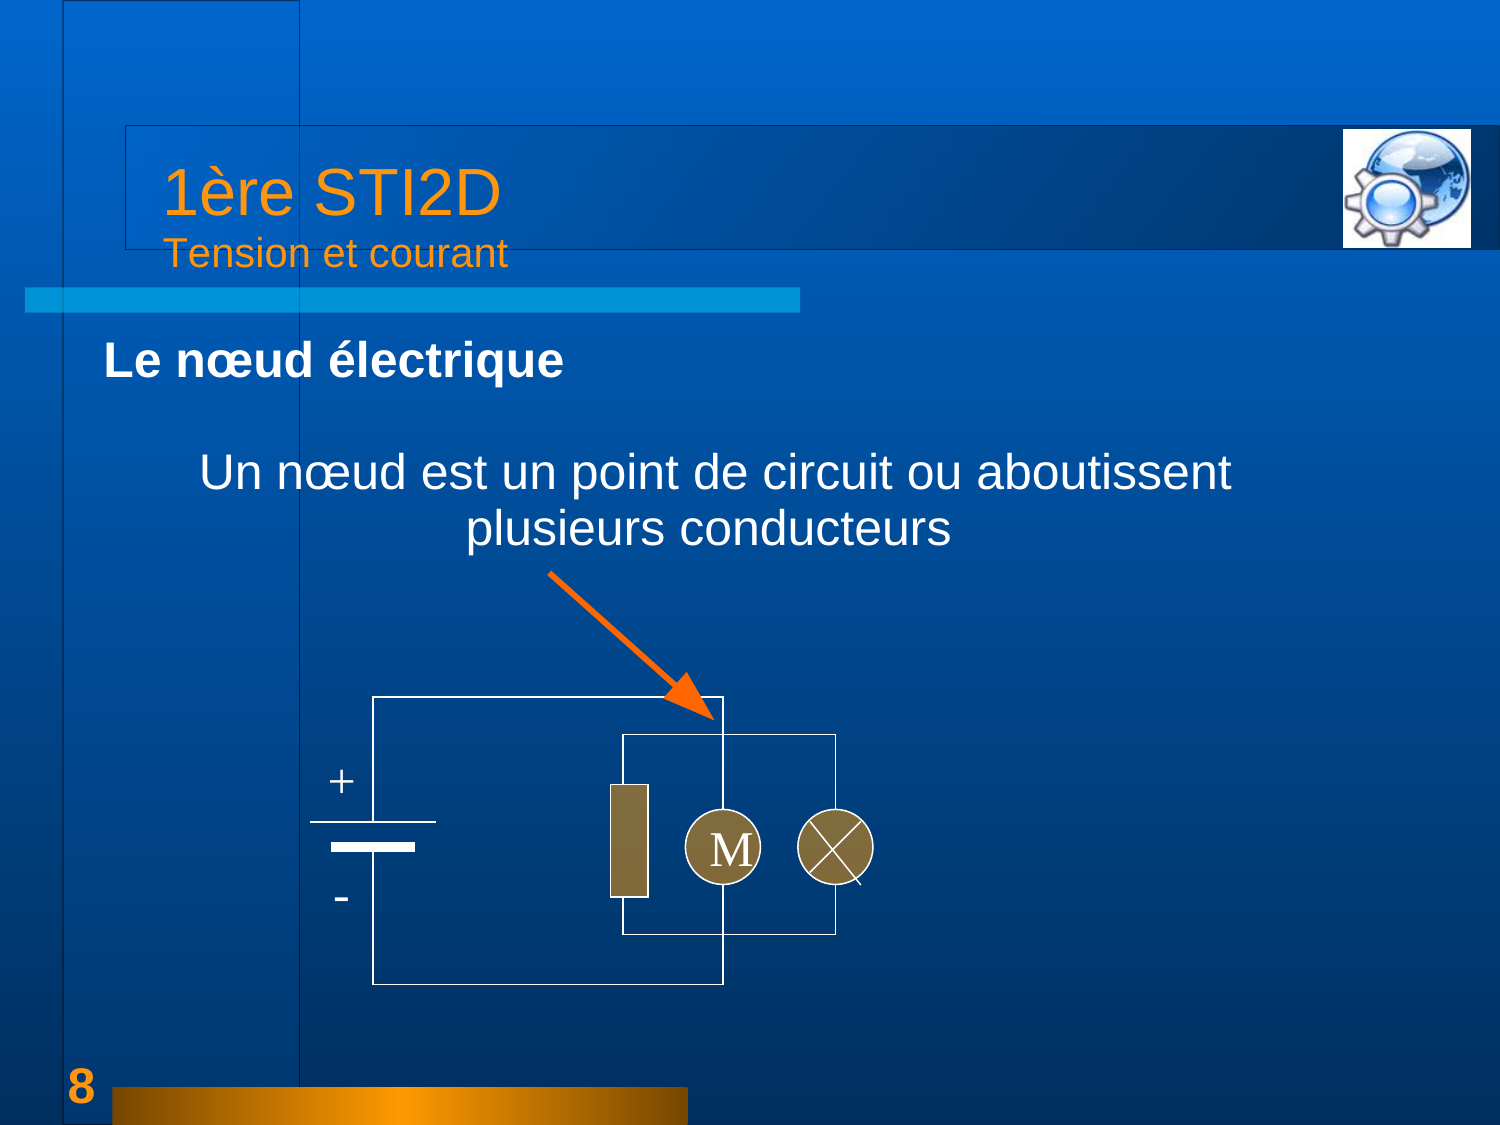

Le nœud électrique
 Un nœud est un point de circuit ou aboutissent plusieurs conducteurs
+
M
-